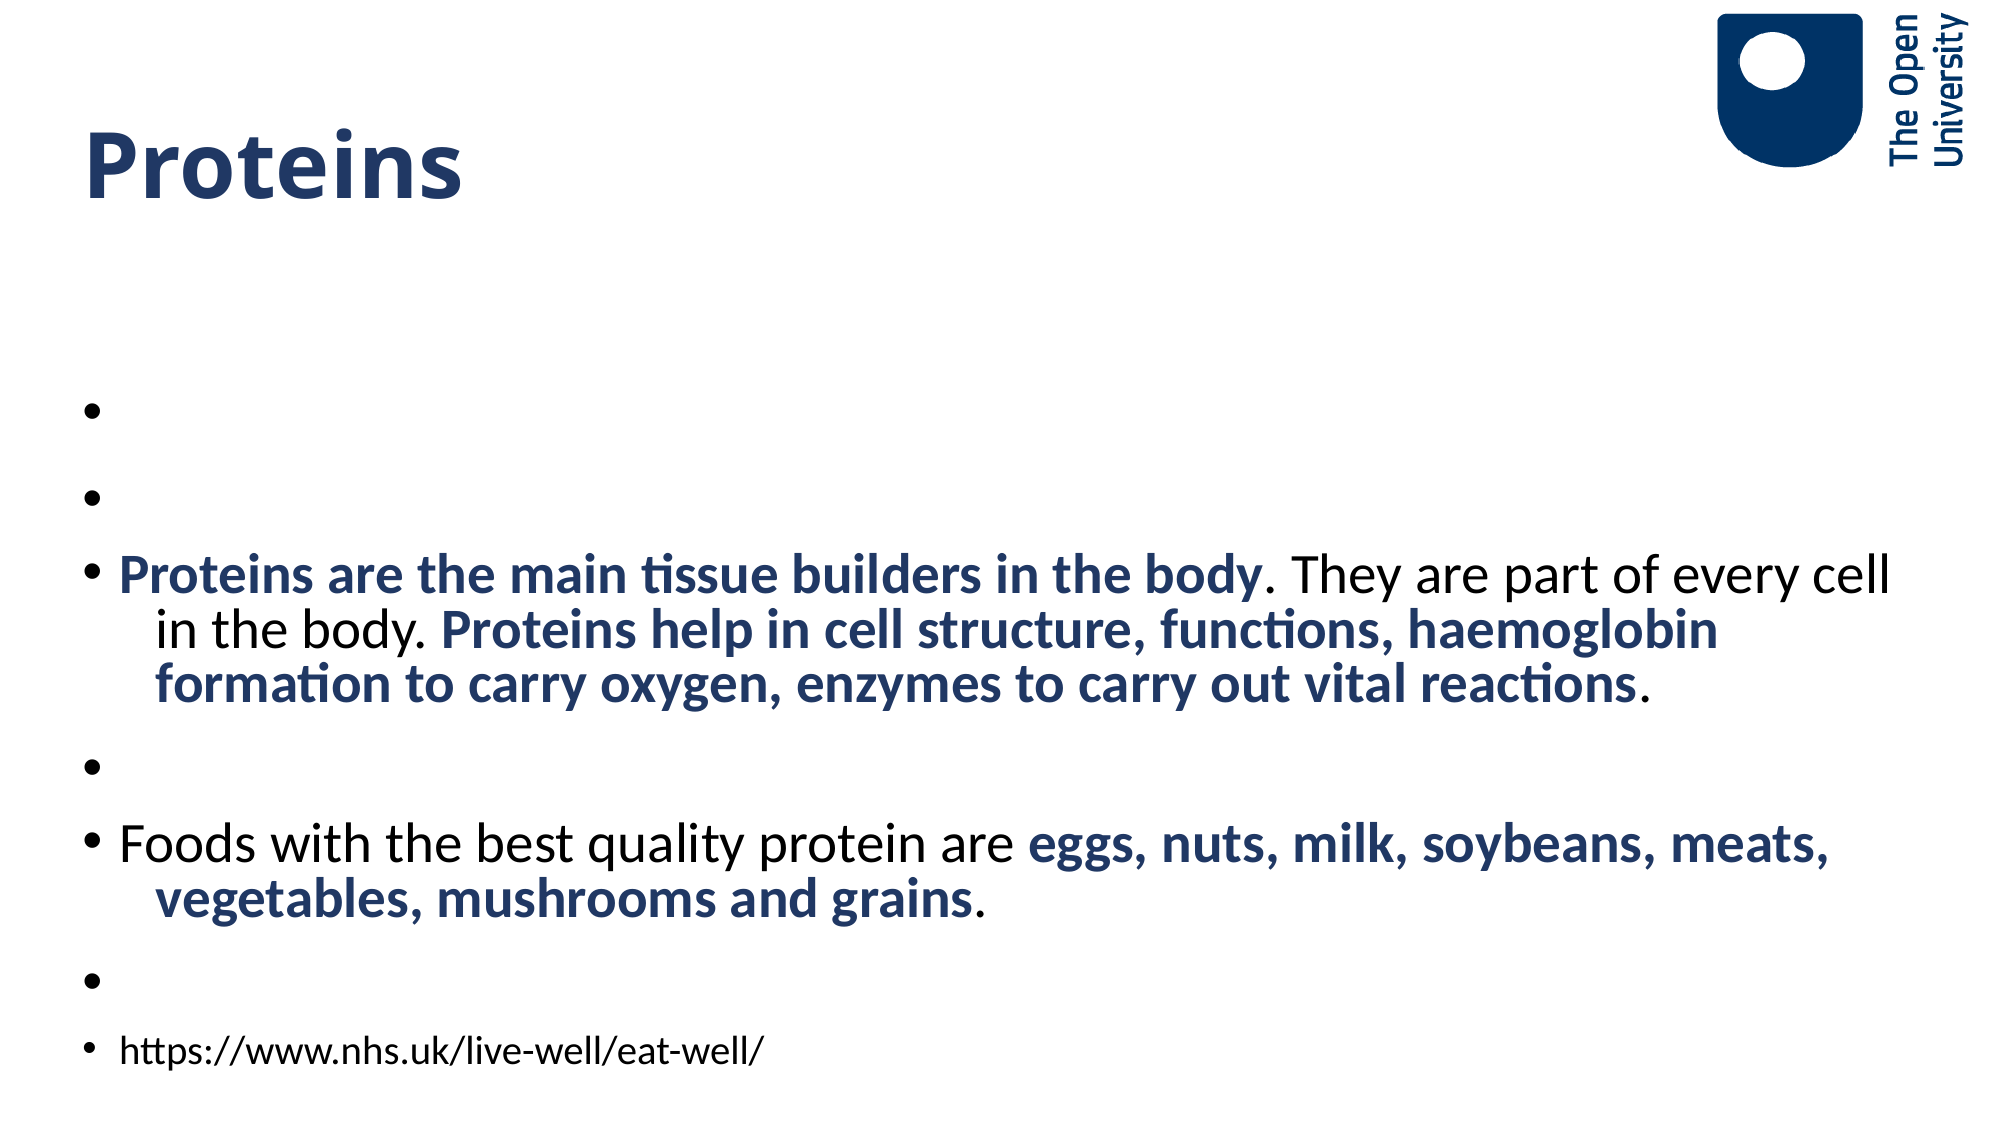

# Proteins
Proteins are the main tissue builders in the body. They are part of every cell in the body. Proteins help in cell structure, functions, haemoglobin formation to carry oxygen, enzymes to carry out vital reactions.
Foods with the best quality protein are eggs, nuts, milk, soybeans, meats, vegetables, mushrooms and grains.
https://www.nhs.uk/live-well/eat-well/